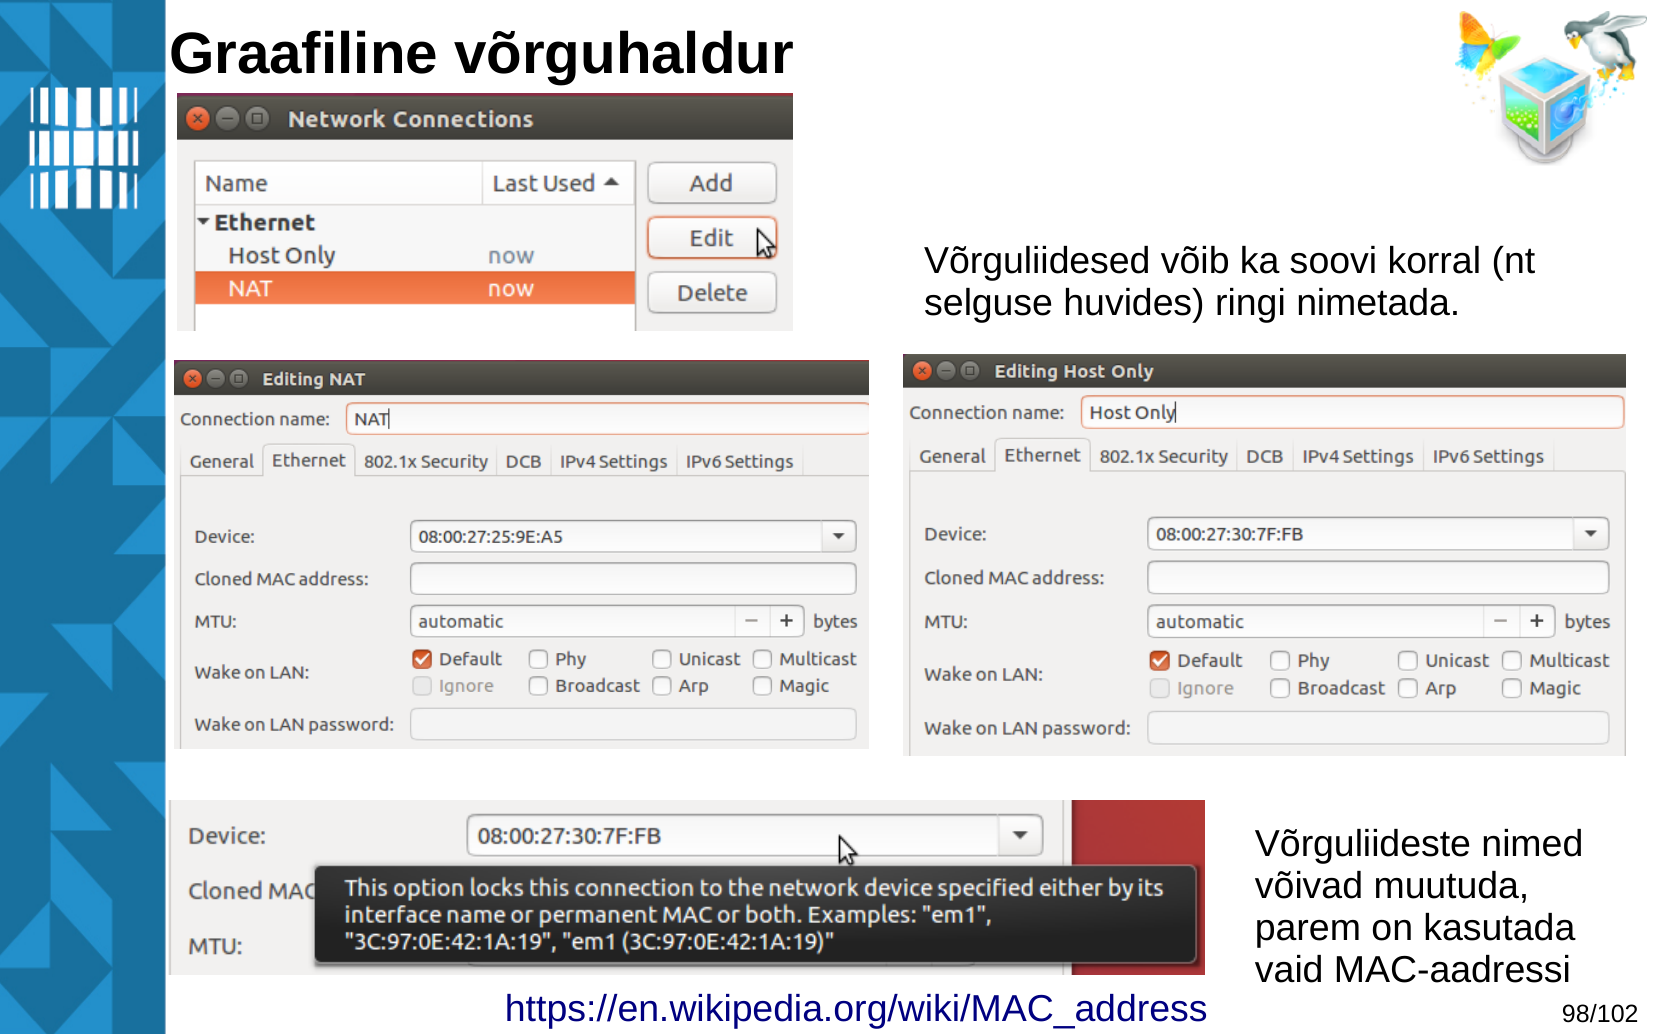

# Graafiline võrguhaldur
Võrguliidesed võib ka soovi korral (nt selguse huvides) ringi nimetada.
Võrguliideste nimed võivad muutuda, parem on kasutada vaid MAC-aadressi
https://en.wikipedia.org/wiki/MAC_address